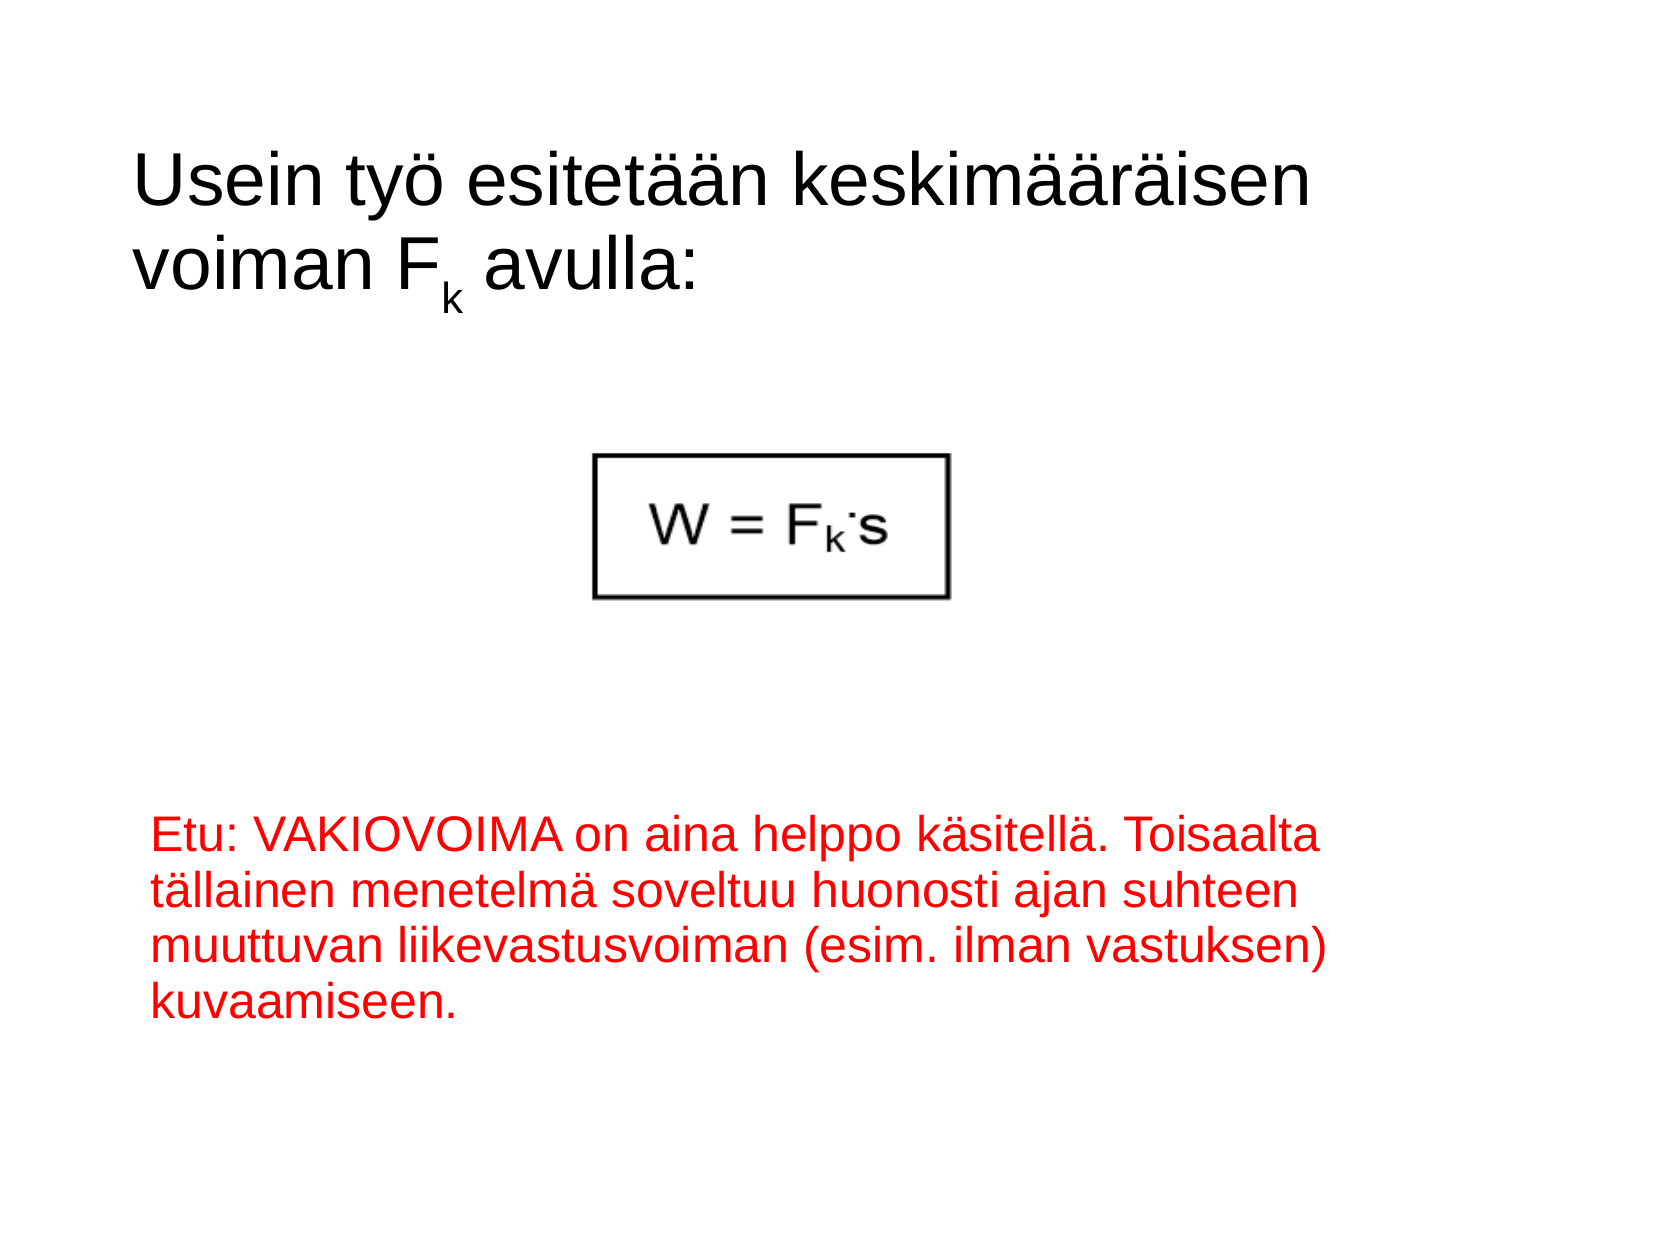

Usein työ esitetään keskimääräisen voiman Fk avulla:
Etu: VAKIOVOIMA on aina helppo käsitellä. Toisaalta tällainen menetelmä soveltuu huonosti ajan suhteen muuttuvan liikevastusvoiman (esim. ilman vastuksen) kuvaamiseen.